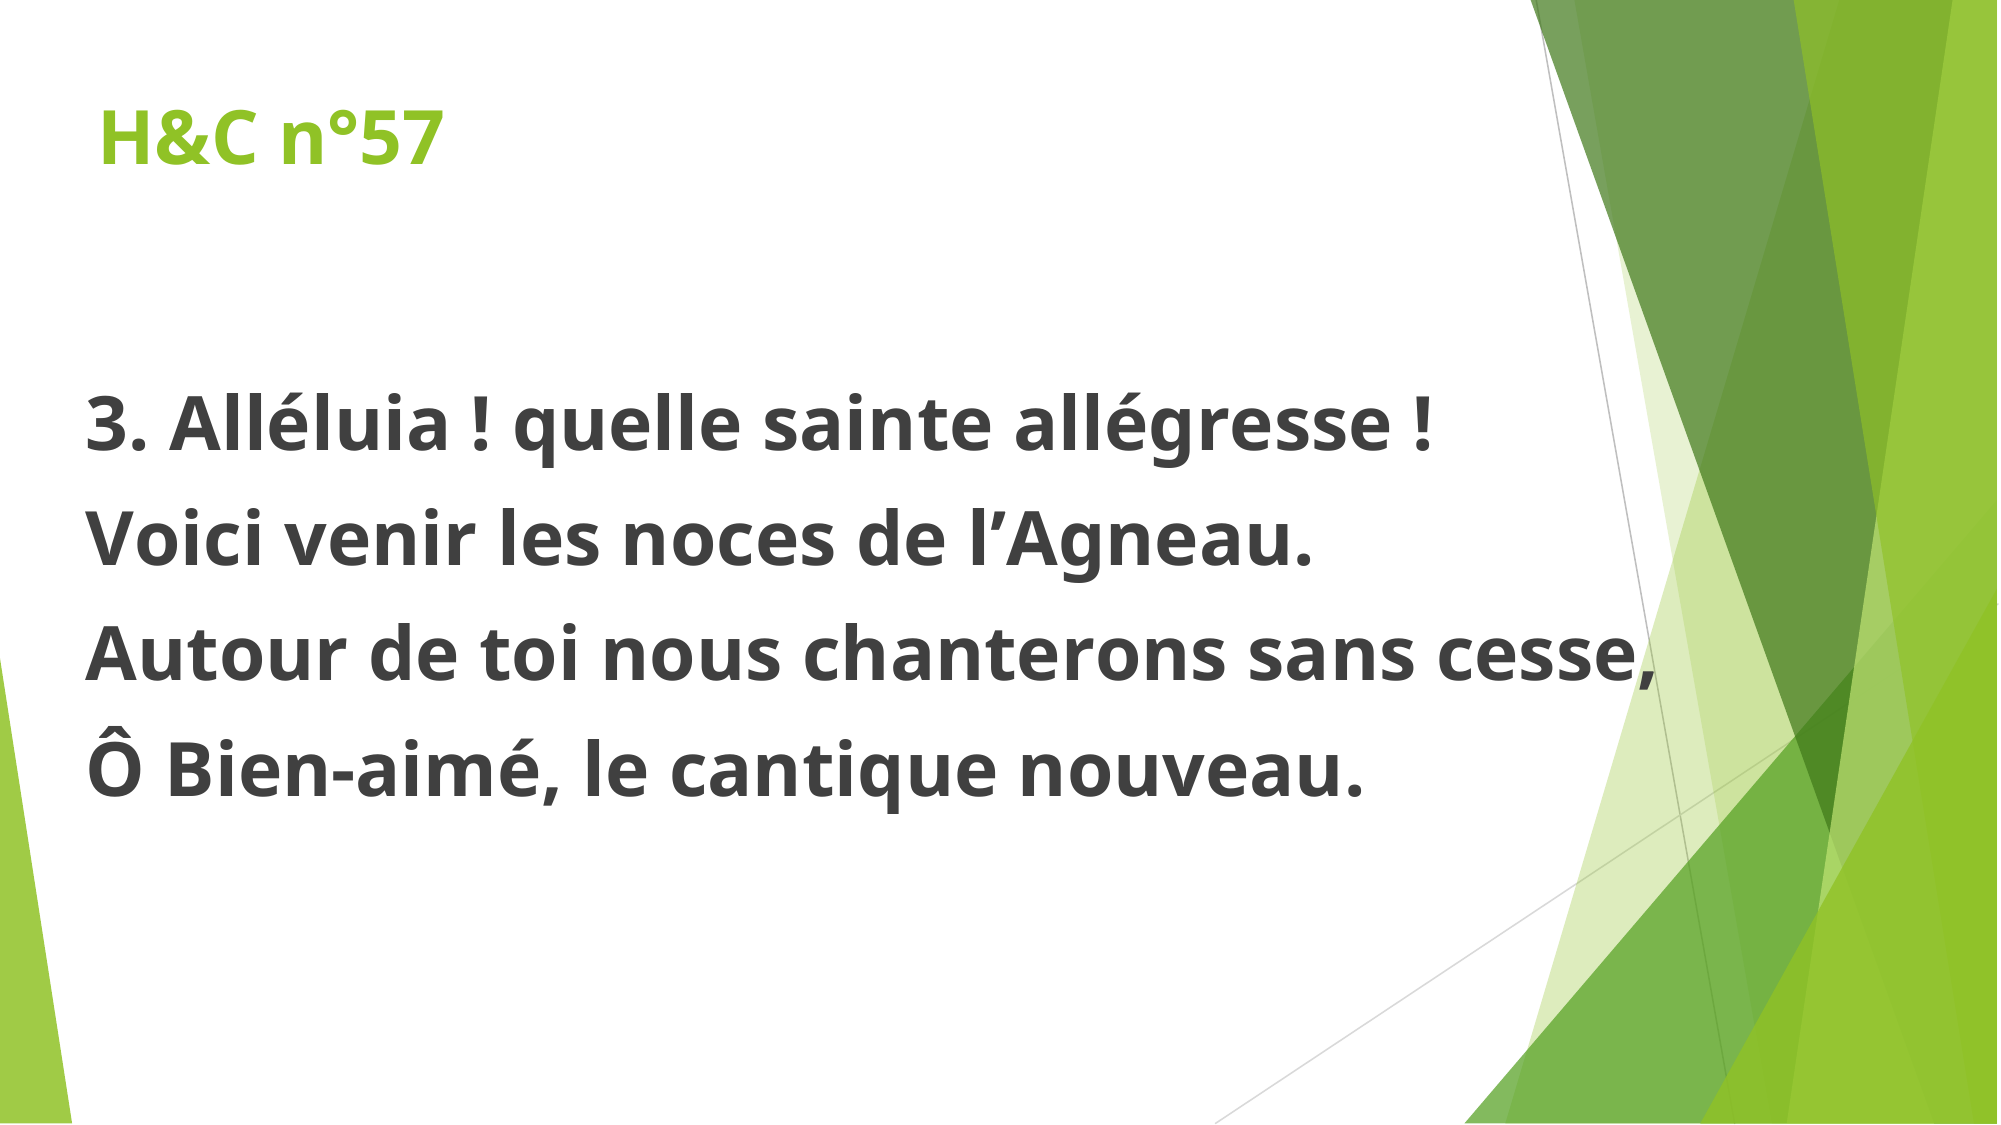

H&C n°57
3. Alléluia ! quelle sainte allégresse !
Voici venir les noces de l’Agneau.
Autour de toi nous chanterons sans cesse,
Ô Bien-aimé, le cantique nouveau.